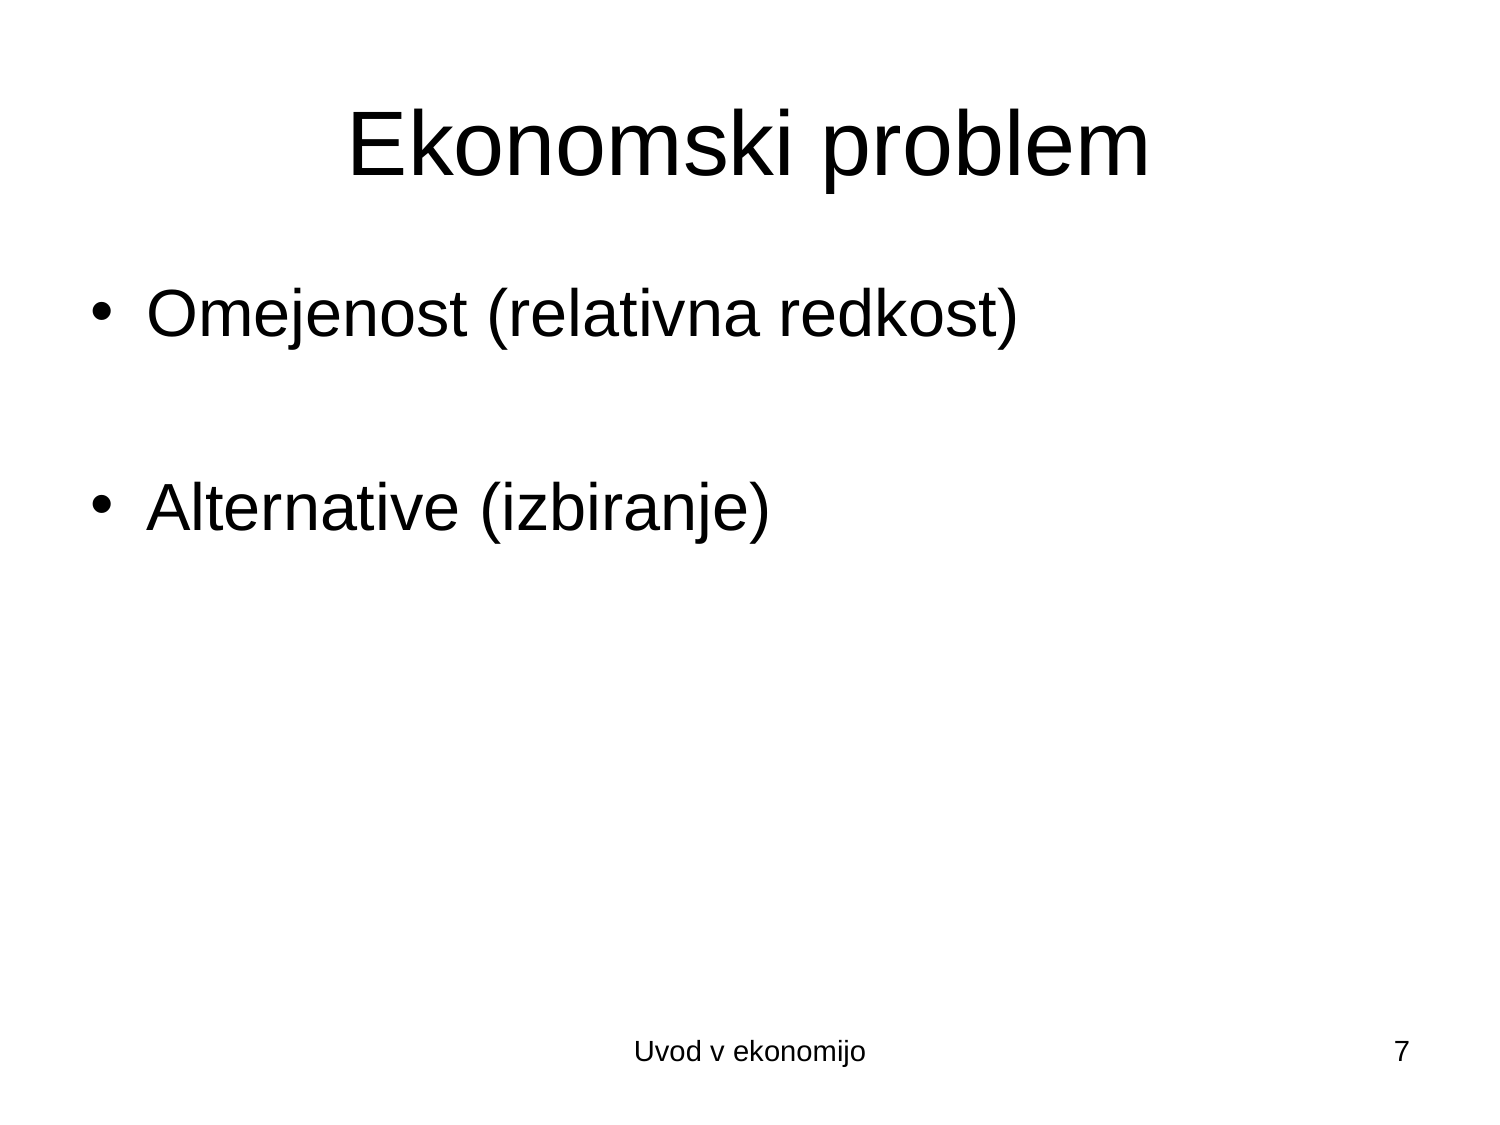

# Ekonomski problem
Omejenost (relativna redkost)
Alternative (izbiranje)
Uvod v ekonomijo